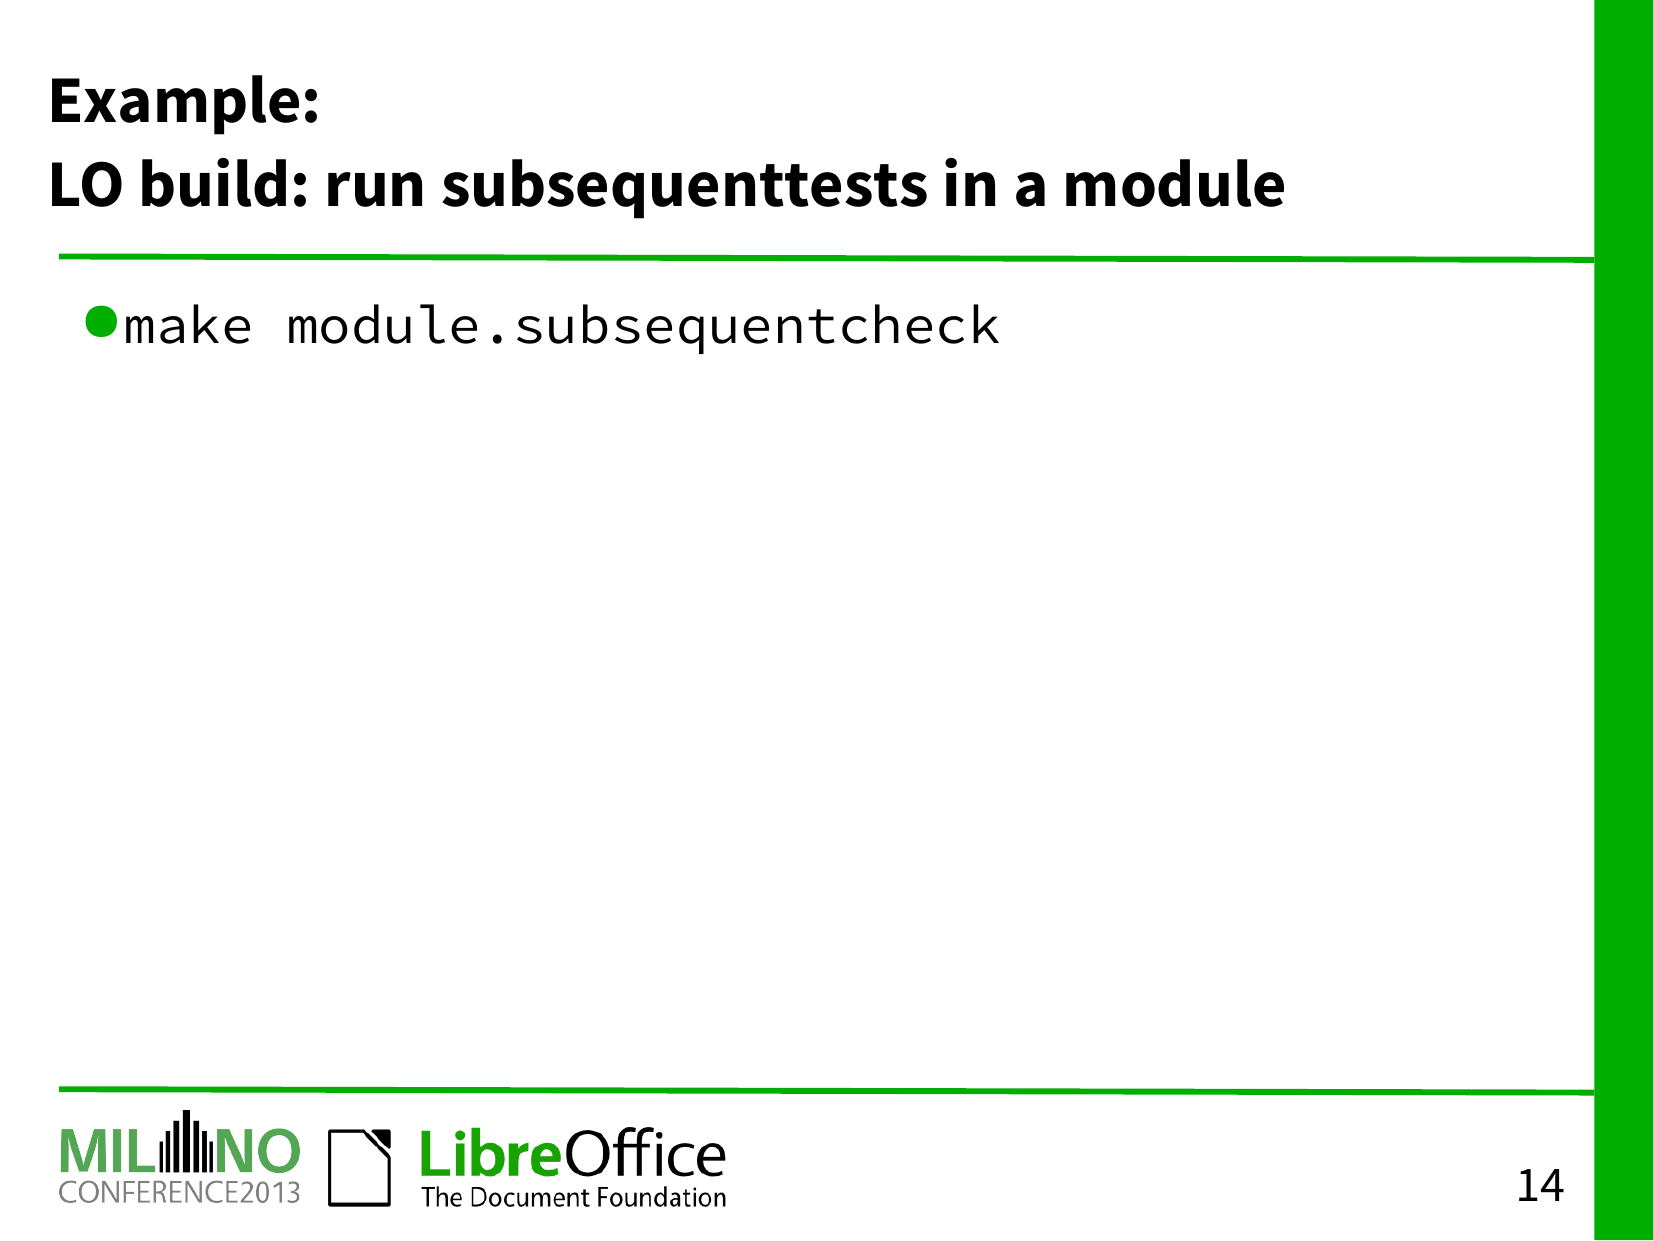

# Example: LO build: run subsequenttests in a module
make module.subsequentcheck
14